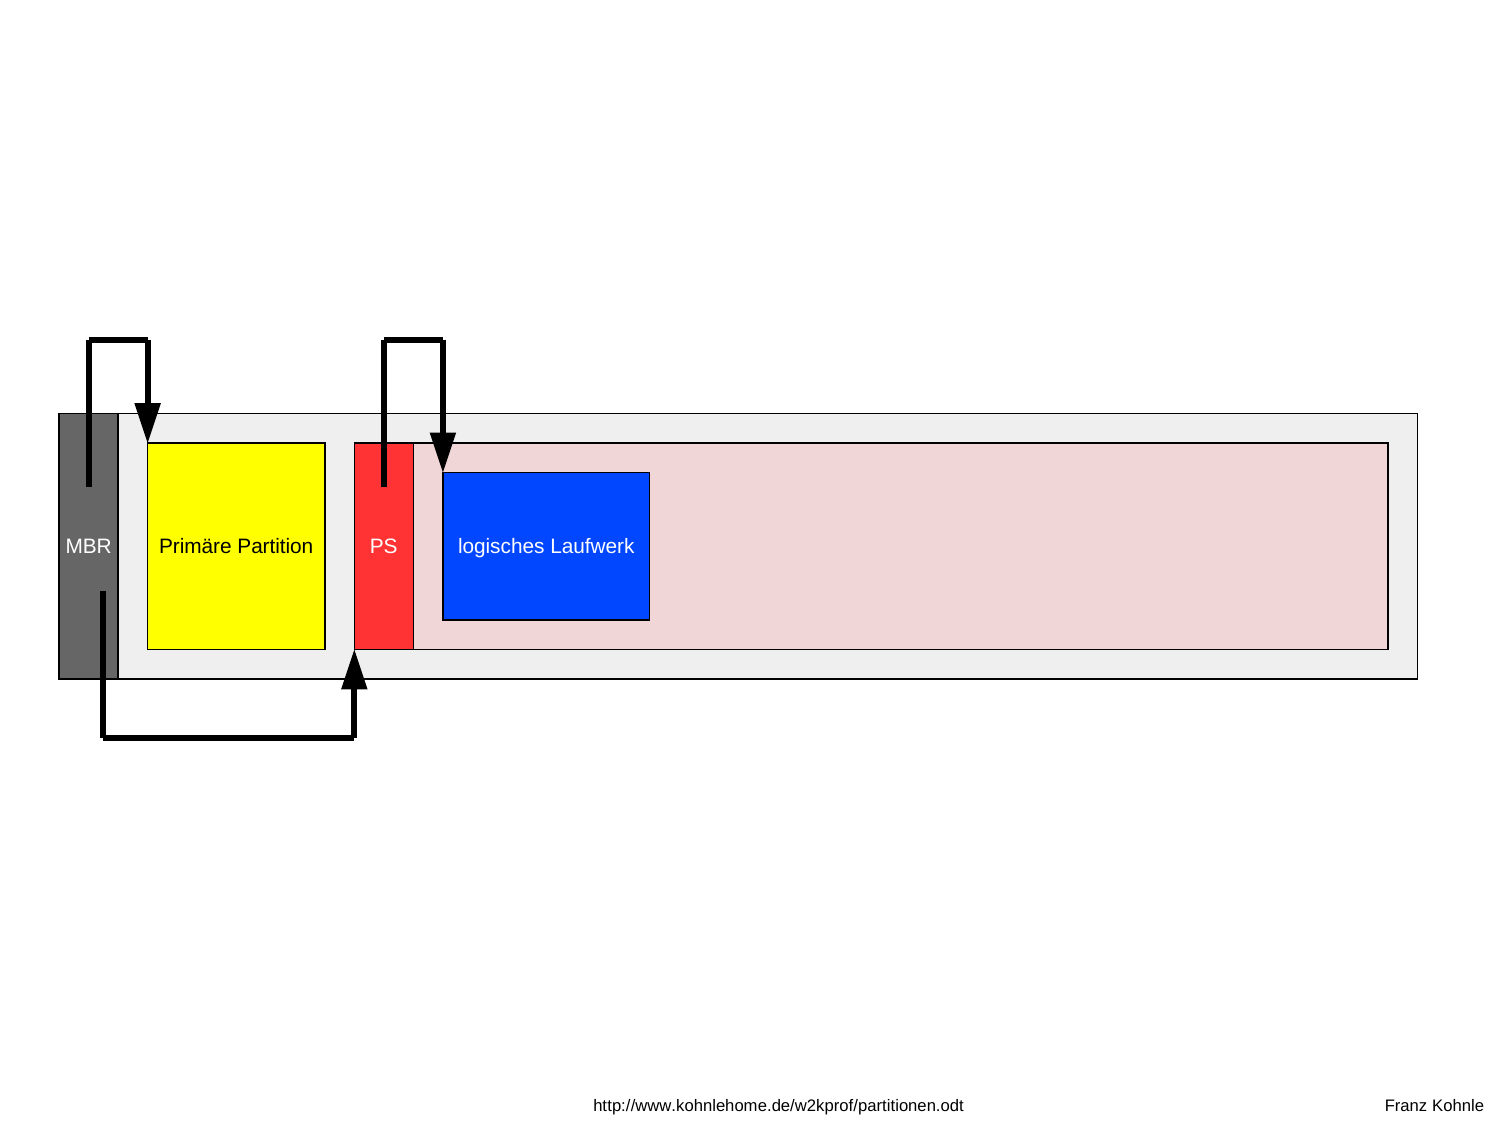

MBR
Primäre Partition
PS
logisches Laufwerk
http://www.kohnlehome.de/w2kprof/partitionen.odt
Franz Kohnle